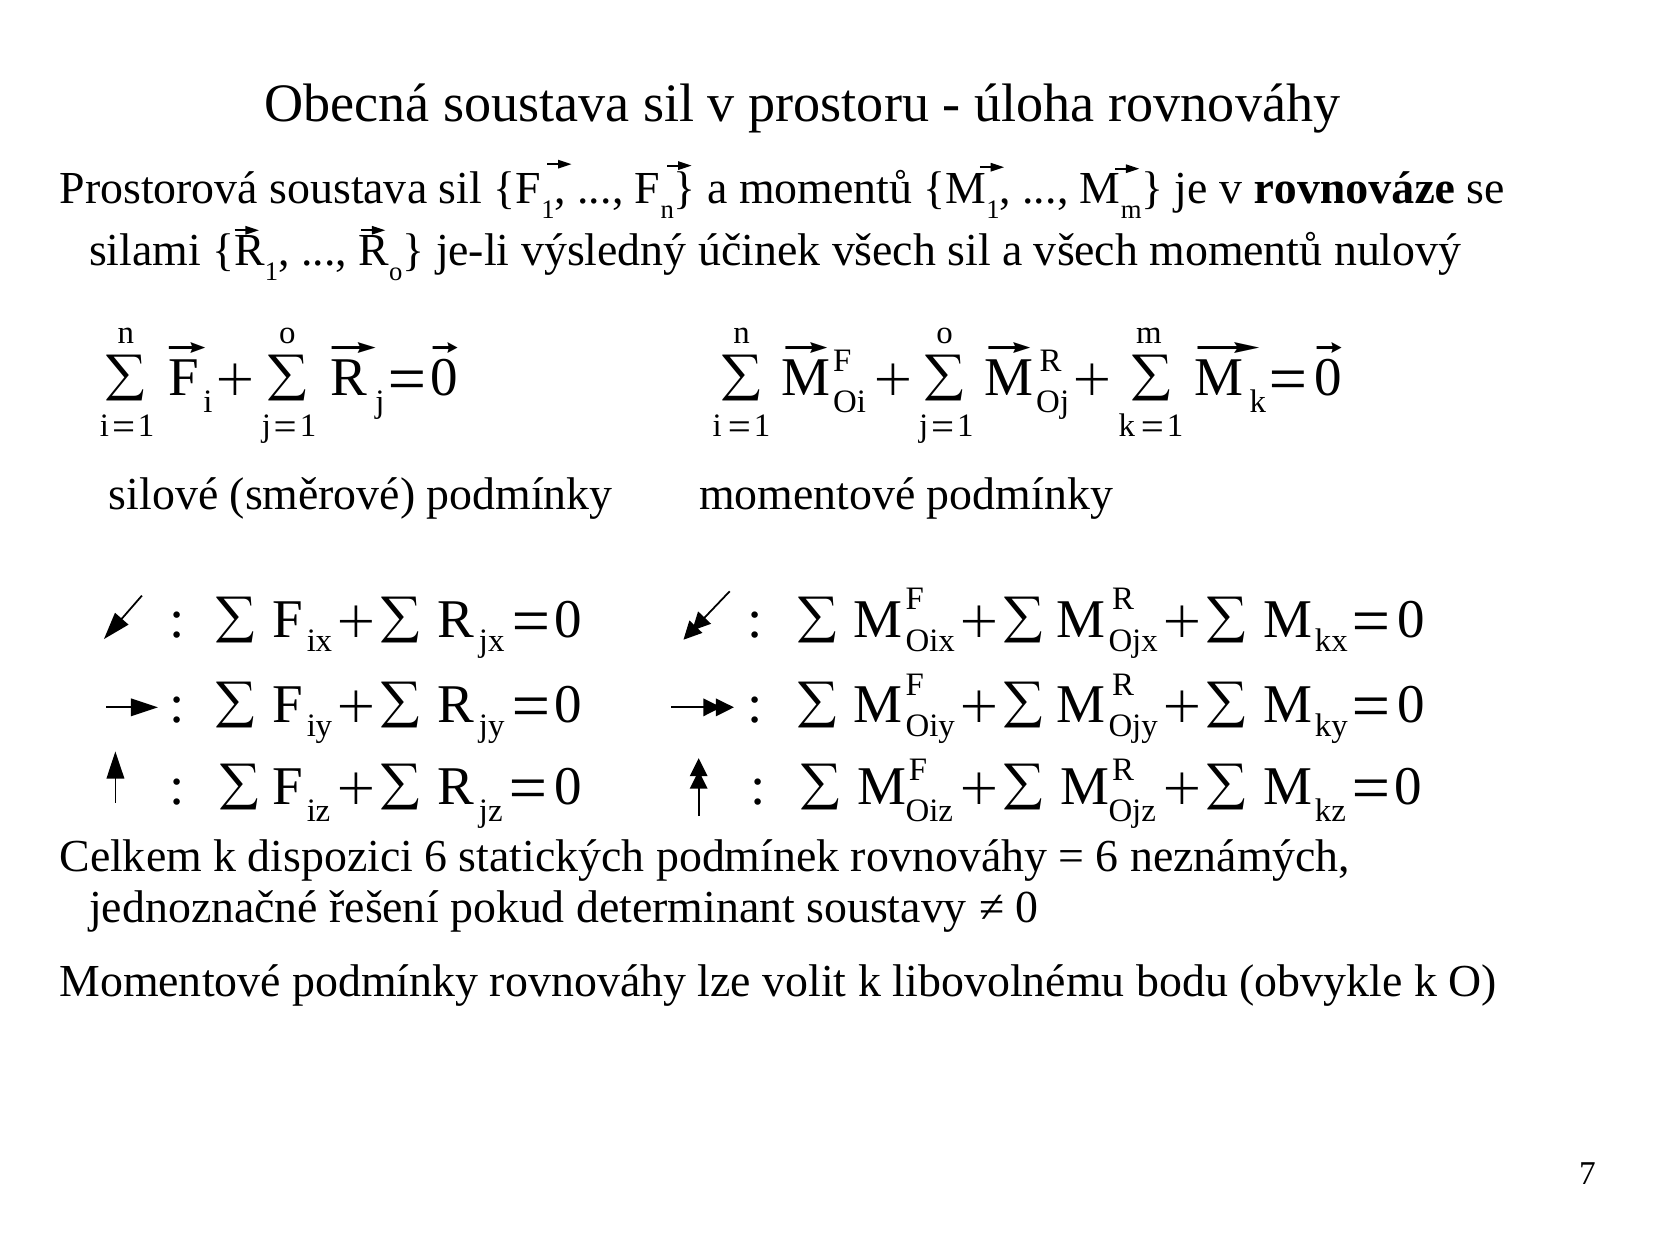

# Obecná soustava sil v prostoru - úloha rovnováhy
Prostorová soustava sil {F1, ..., Fn} a momentů {M1, ..., Mm} je v rovnováze se silami {R1, ..., Ro} je-li výsledný účinek všech sil a všech momentů nulový
Celkem k dispozici 6 statických podmínek rovnováhy = 6 neznámých, jednoznačné řešení pokud determinant soustavy ≠ 0
Momentové podmínky rovnováhy lze volit k libovolnému bodu (obvykle k O)
silové (směrové) podmínky		momentové podmínky
7